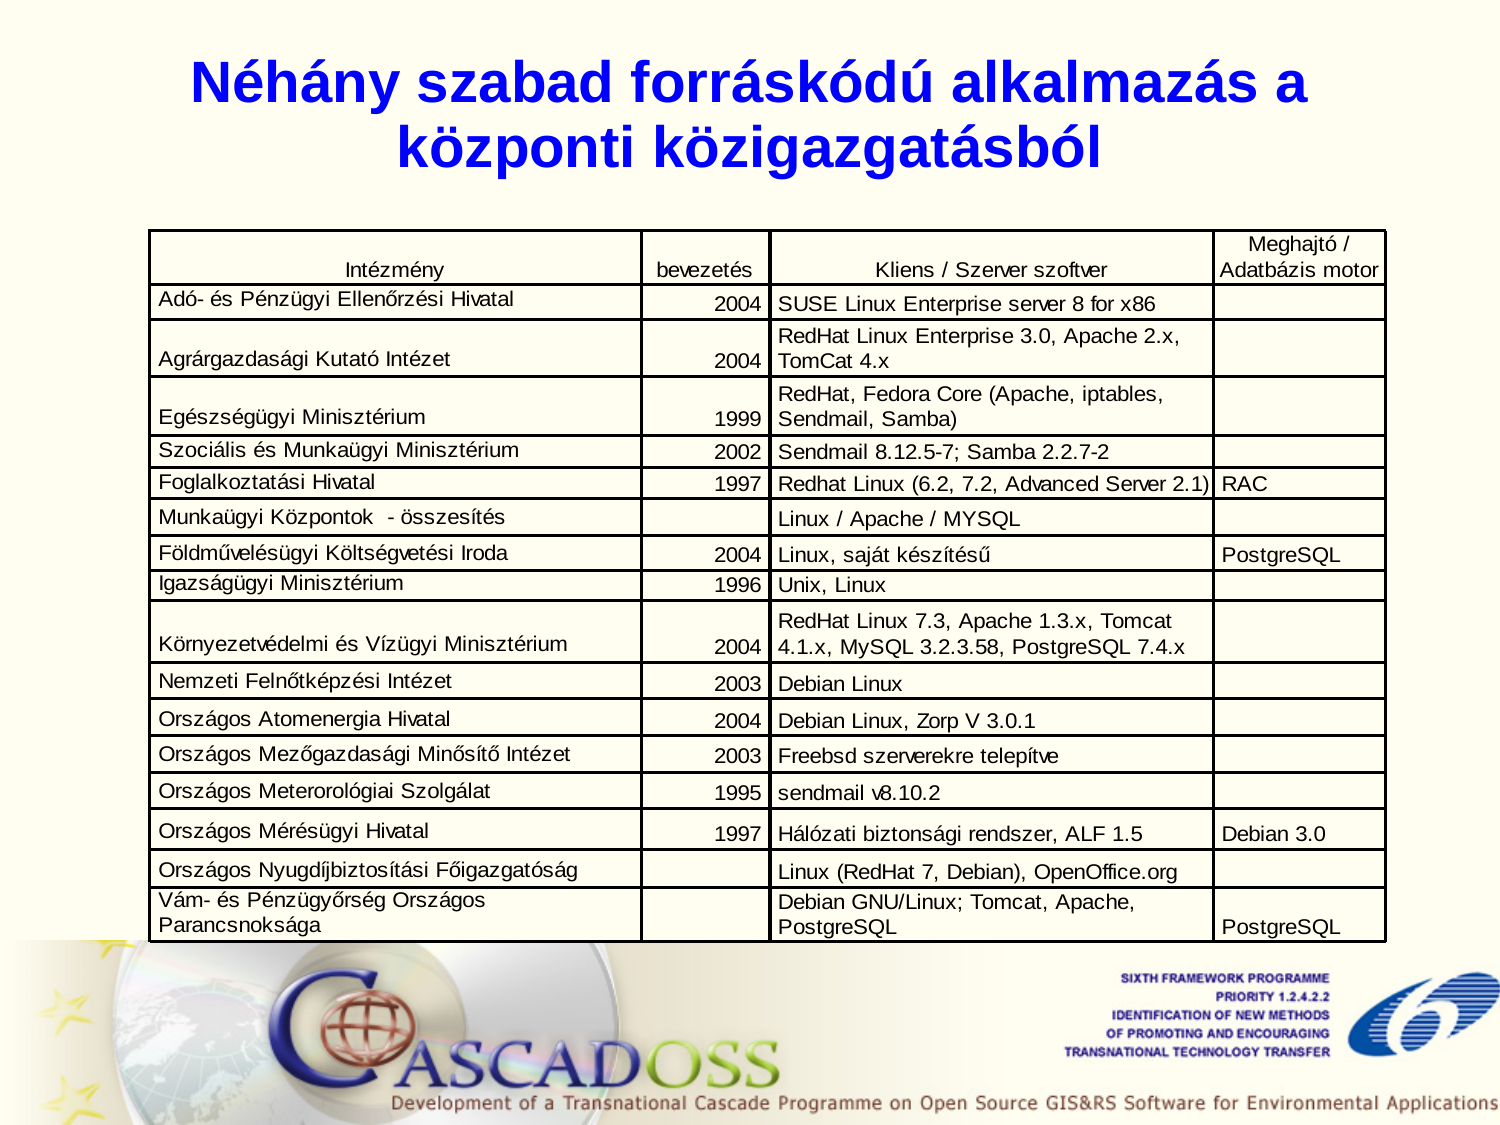

# Néhány szabad forráskódú alkalmazás a központi közigazgatásból